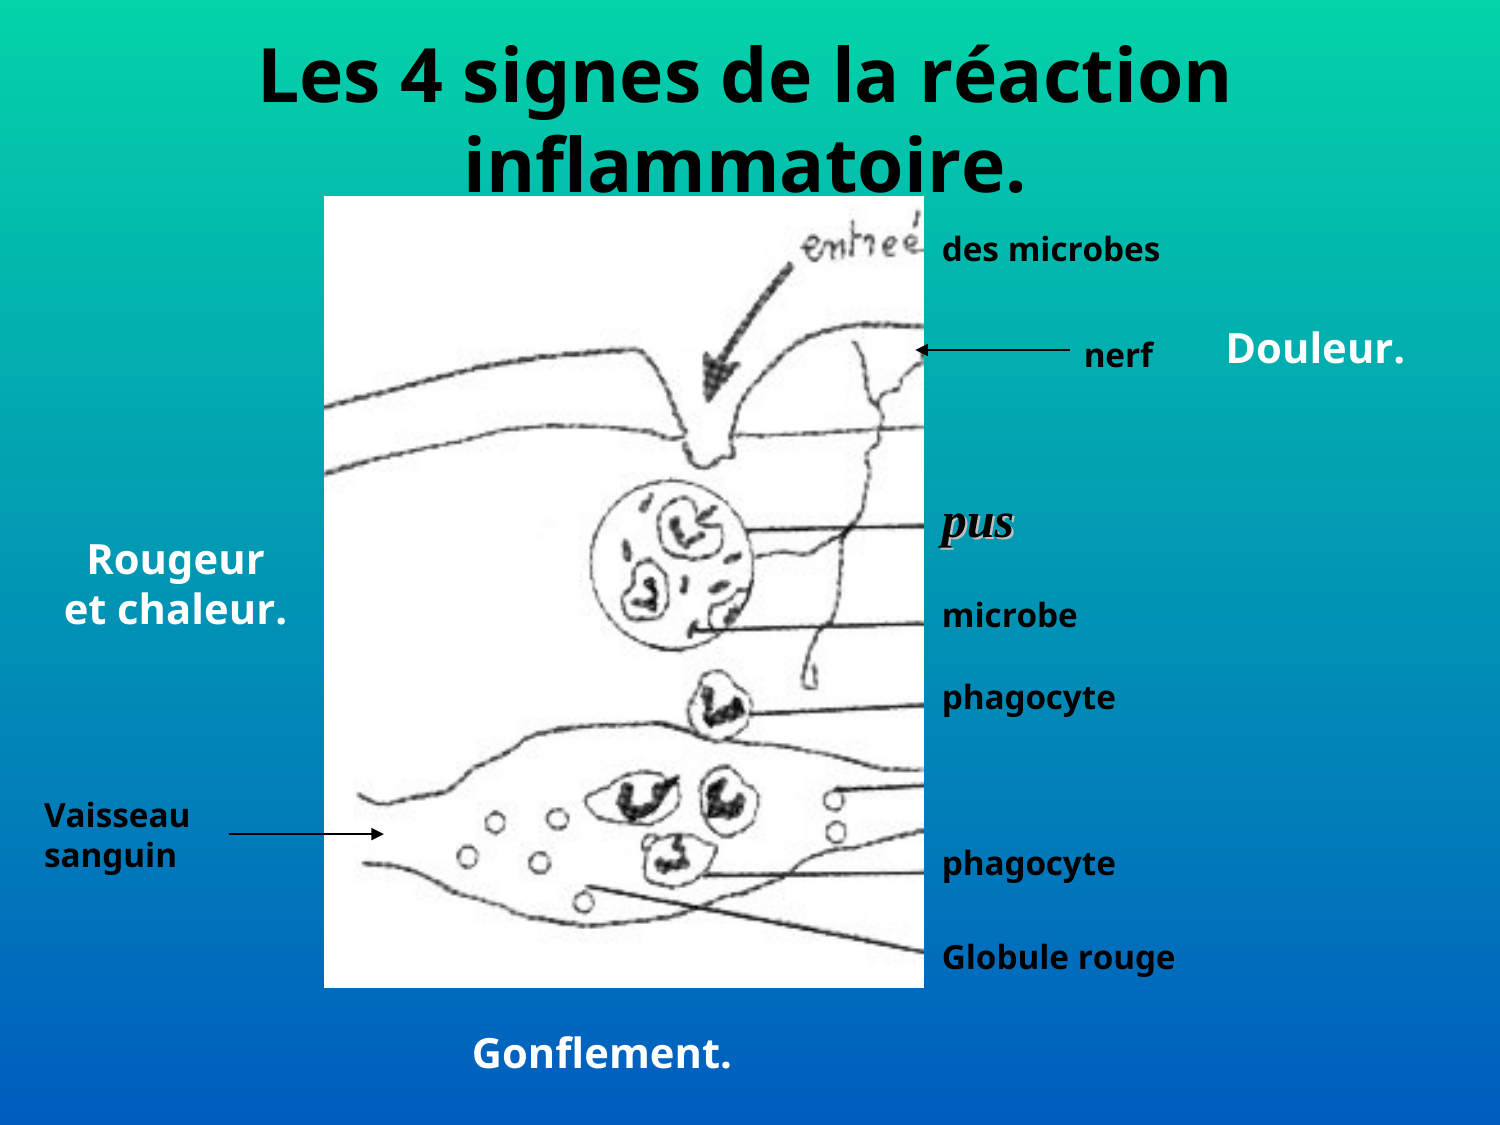

# Les 4 signes de la réaction inflammatoire.
des microbes
Douleur.
nerf
pus
Rougeur et chaleur.
microbe
phagocyte
Vaisseau sanguin
phagocyte
Globule rouge
Gonflement.